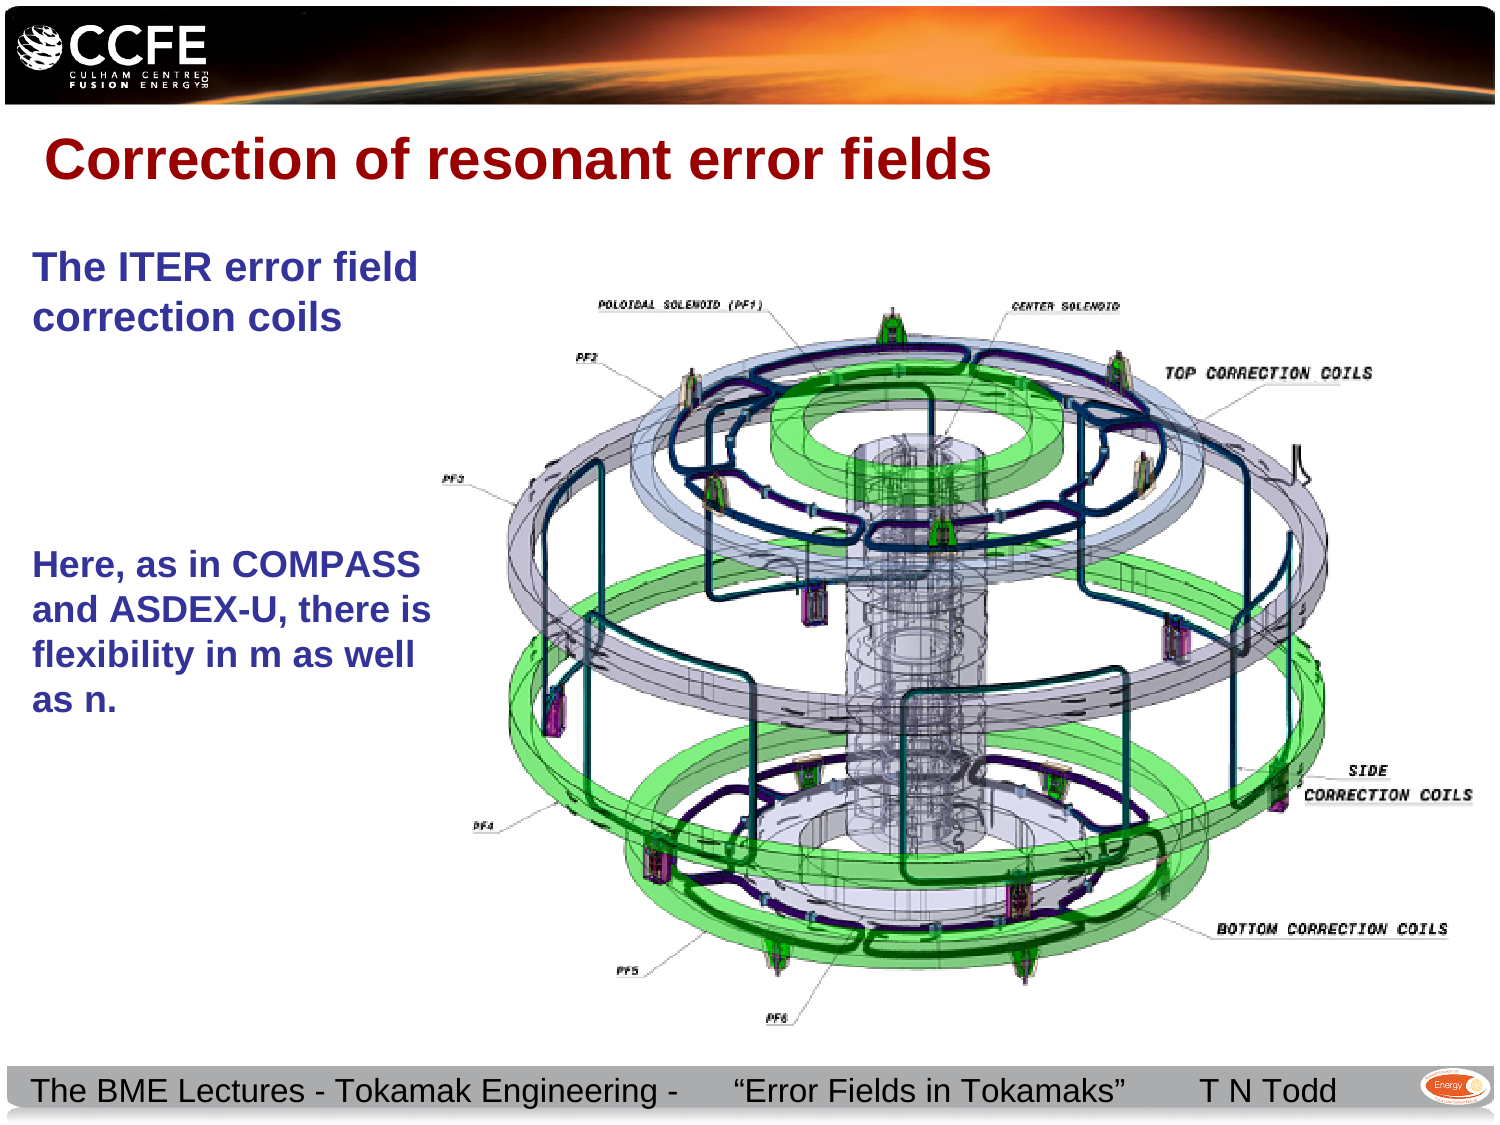

Correction of resonant error fields
The ITER error field correction coils
Here, as in COMPASS and ASDEX-U, there is flexibility in m as well as n.